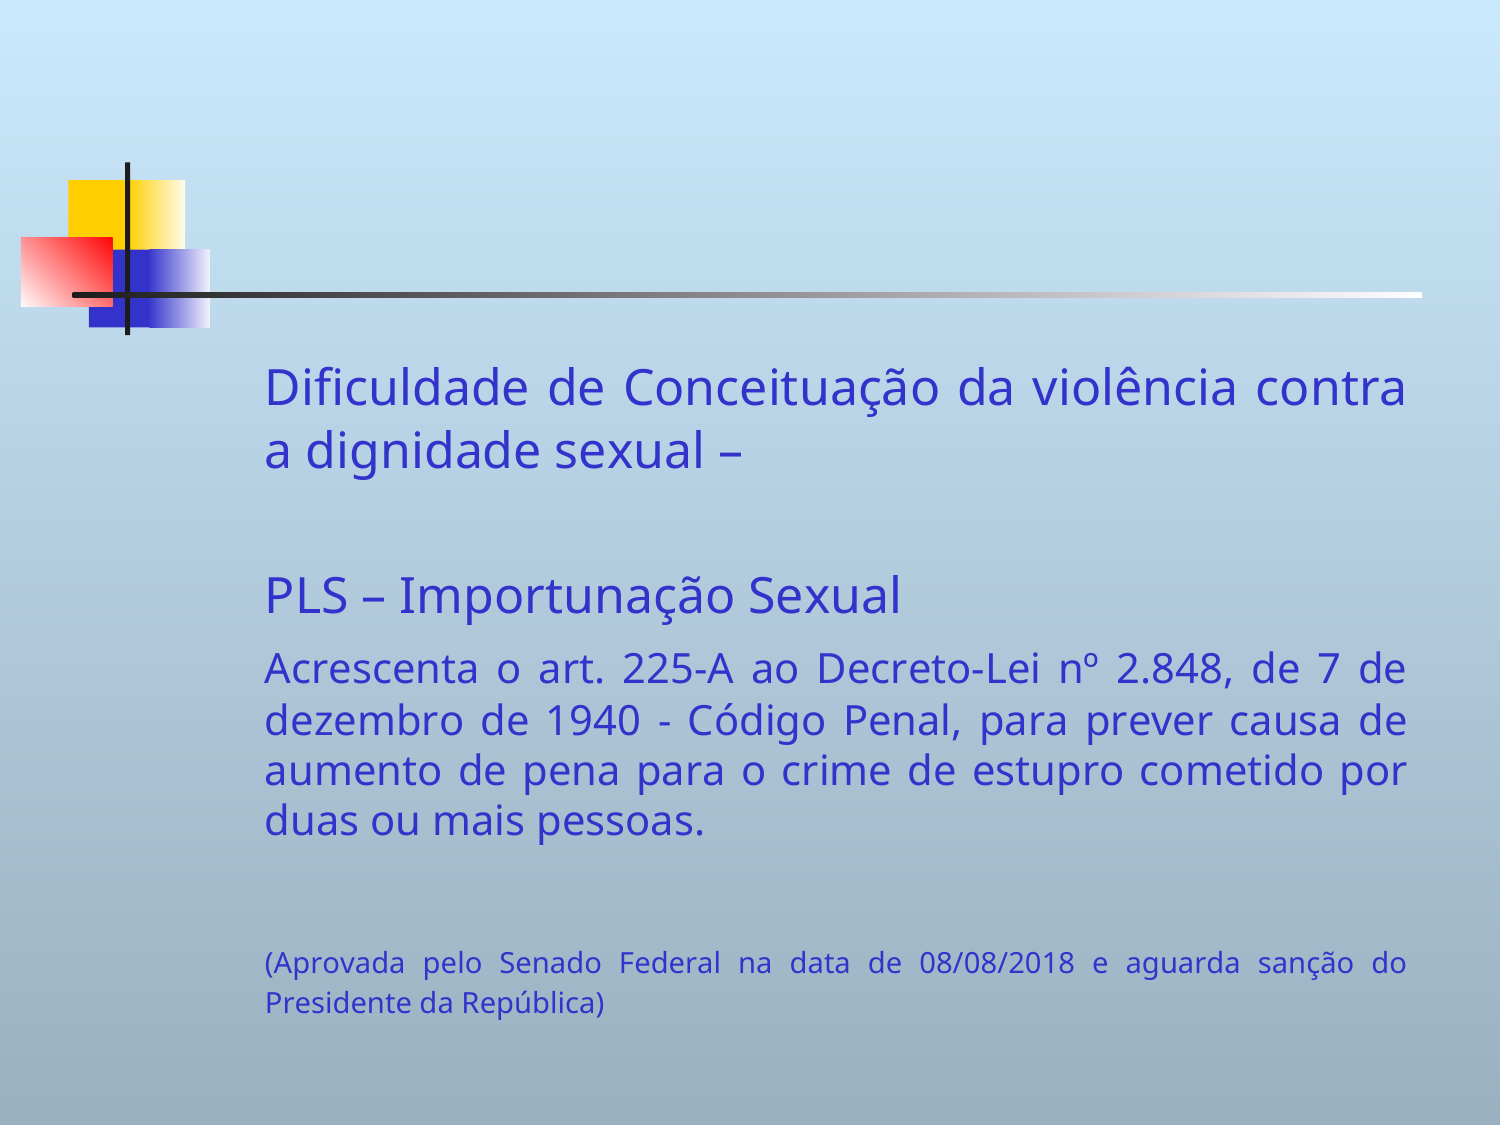

#
	Dificuldade de Conceituação da violência contra a dignidade sexual –
	PLS – Importunação Sexual
	Acrescenta o art. 225-A ao Decreto-Lei nº 2.848, de 7 de dezembro de 1940 - Código Penal, para prever causa de aumento de pena para o crime de estupro cometido por duas ou mais pessoas.
	(Aprovada pelo Senado Federal na data de 08/08/2018 e aguarda sanção do Presidente da República)